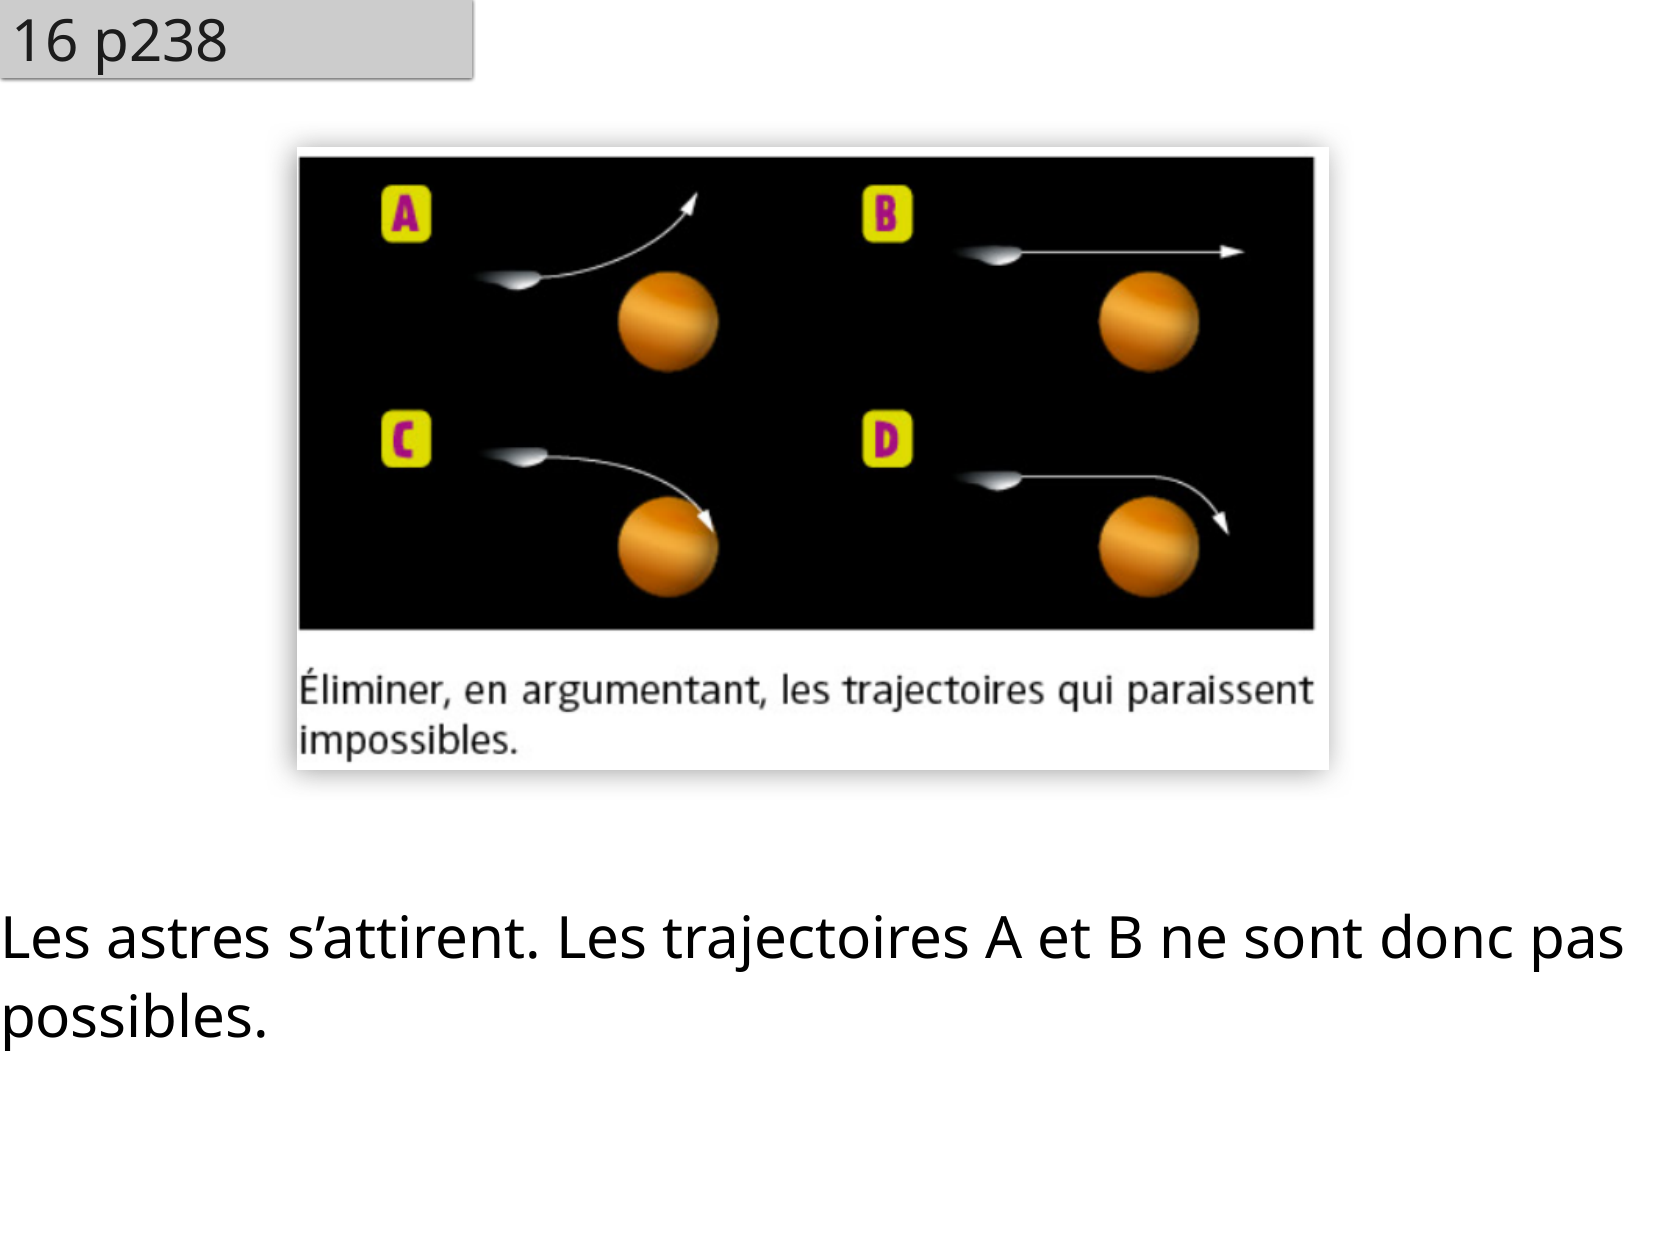

# 16 p238
Les astres s’attirent. Les trajectoires A et B ne sont donc pas possibles.